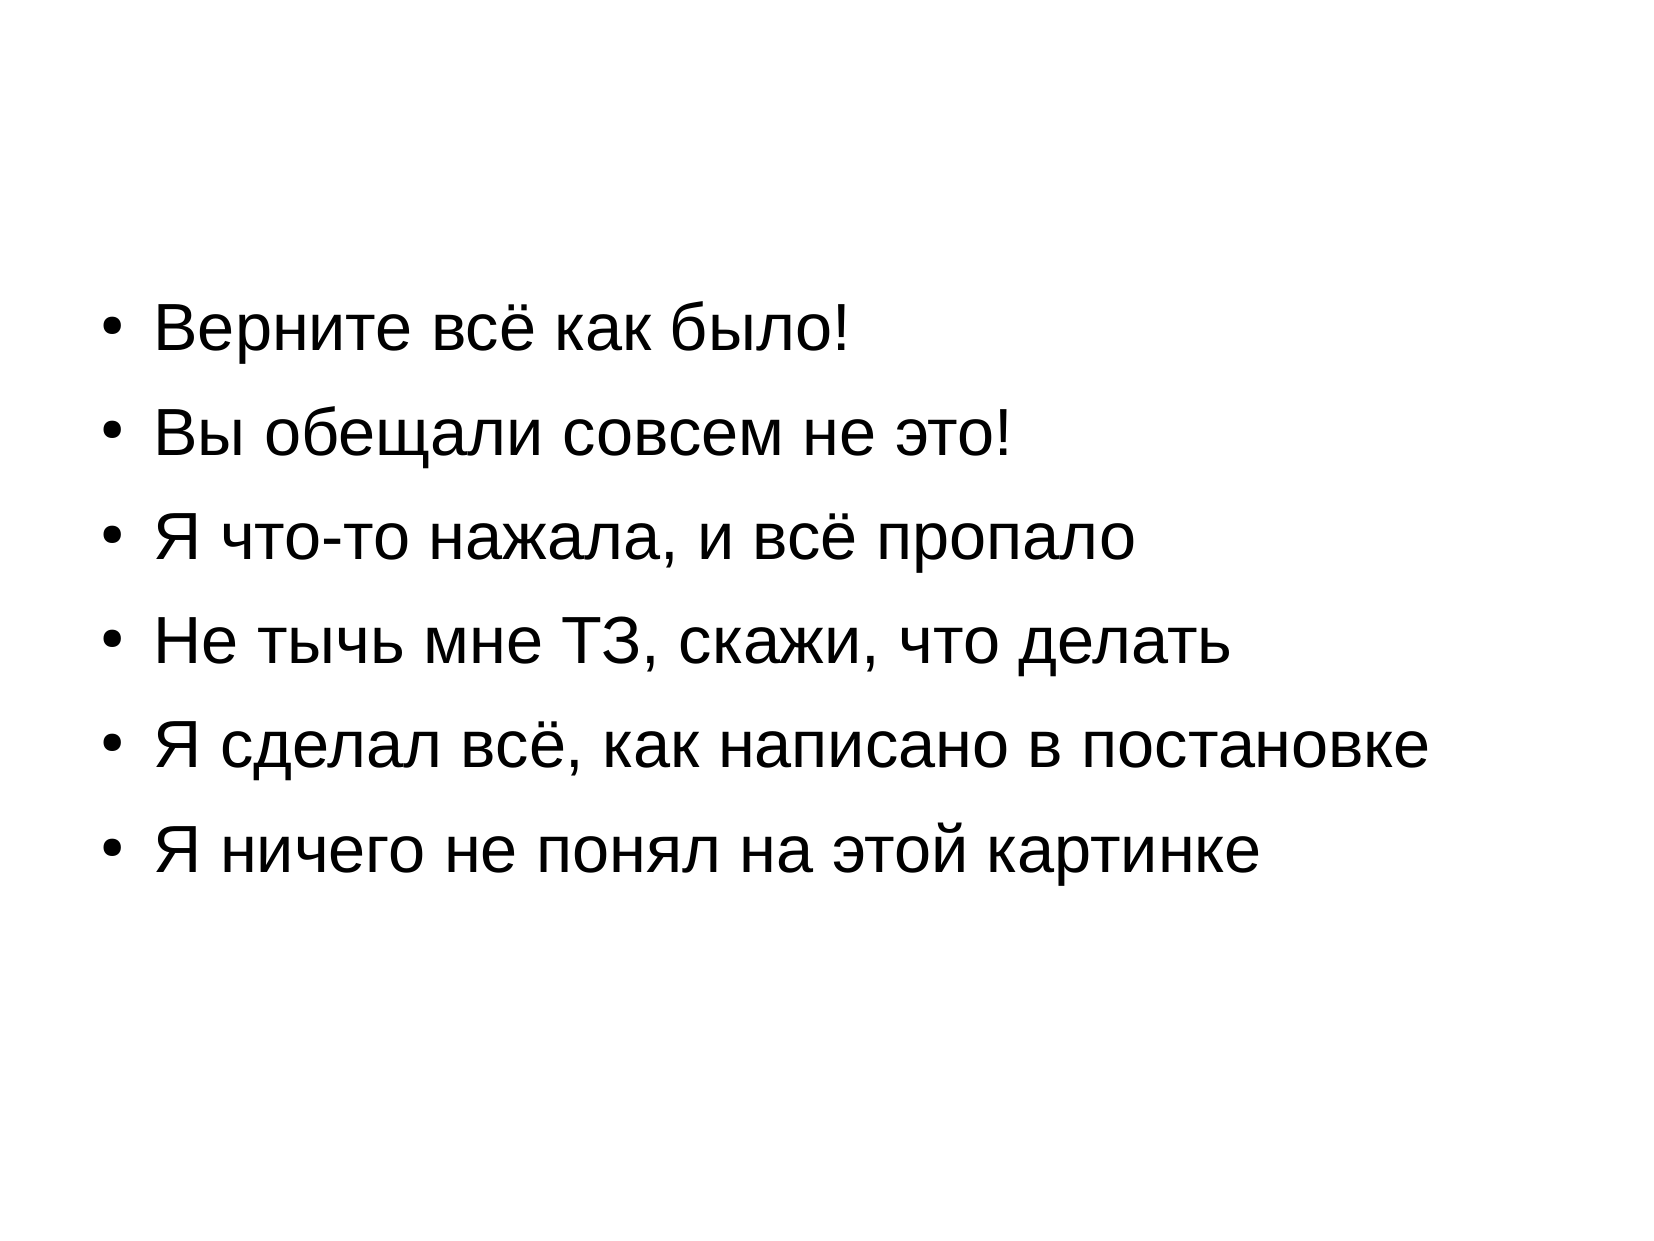

#
Верните всё как было!
Вы обещали совсем не это!
Я что-то нажала, и всё пропало
Не тычь мне ТЗ, скажи, что делать
Я сделал всё, как написано в постановке
Я ничего не понял на этой картинке